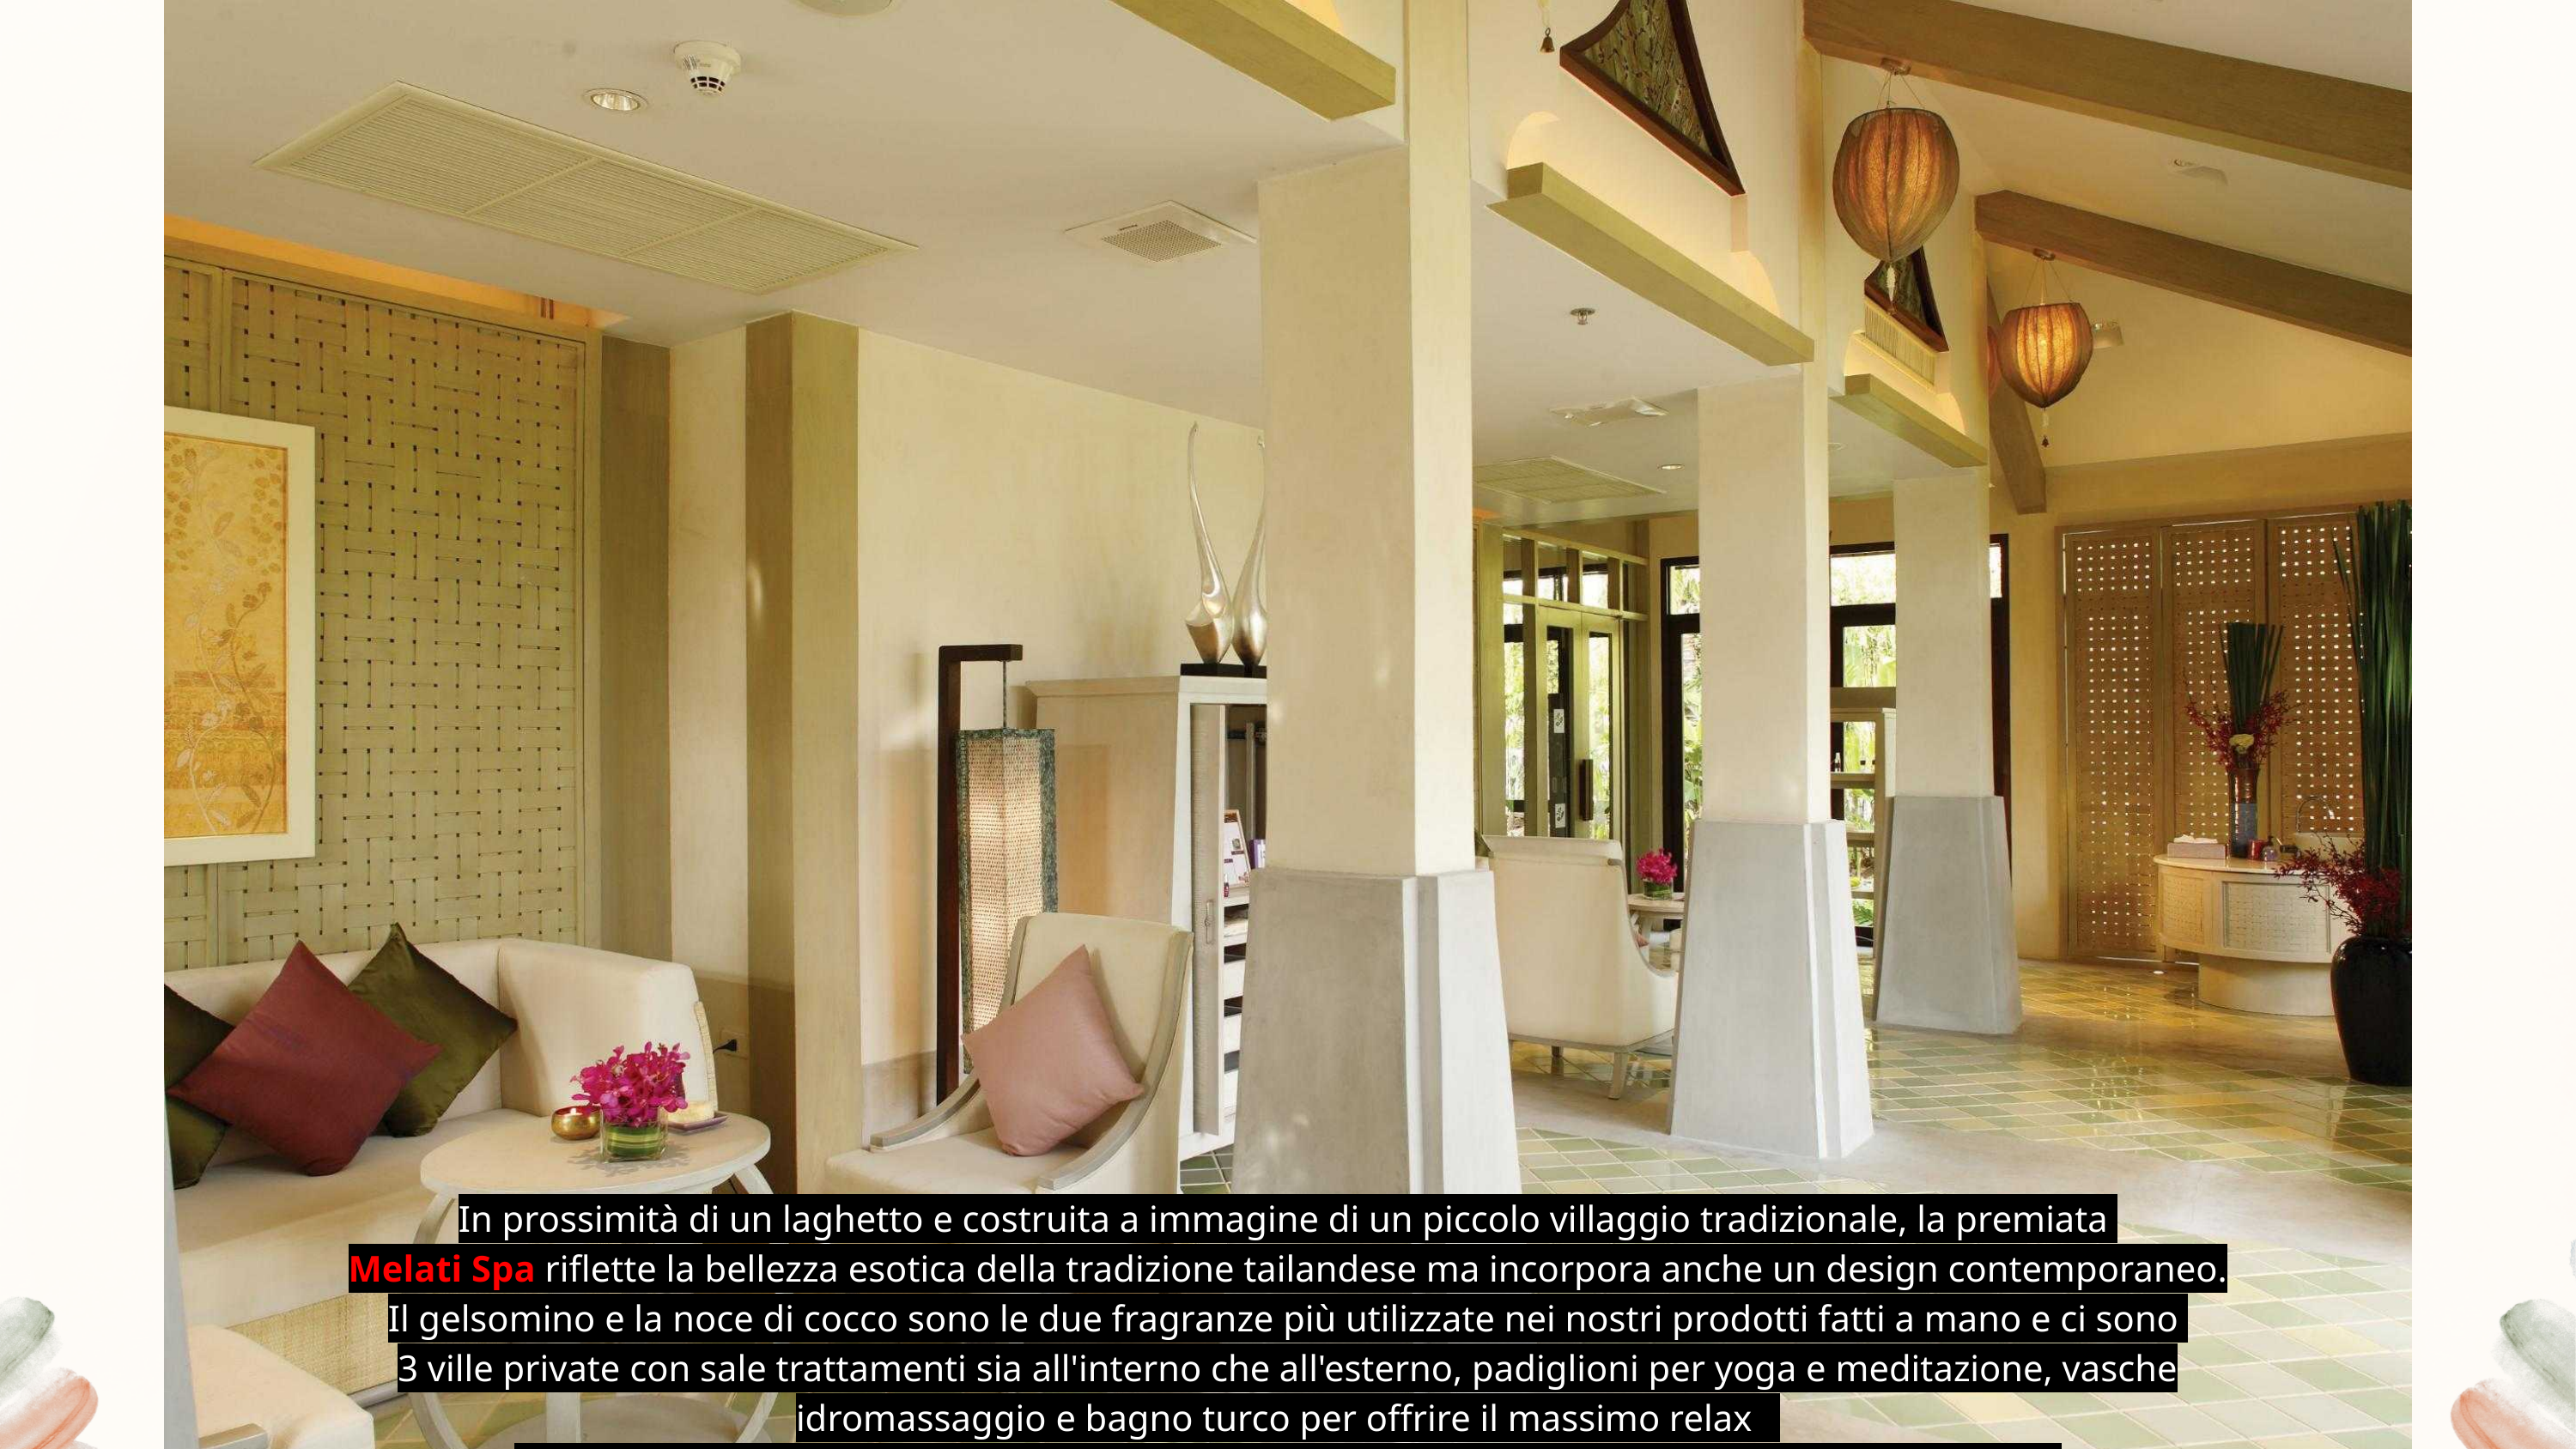

In prossimità di un laghetto e costruita a immagine di un piccolo villaggio tradizionale, la premiata
Melati Spa riflette la bellezza esotica della tradizione tailandese ma incorpora anche un design contemporaneo.
Il gelsomino e la noce di cocco sono le due fragranze più utilizzate nei nostri prodotti fatti a mano e ci sono
3 ville private con sale trattamenti sia all'interno che all'esterno, padiglioni per yoga e meditazione, vasche idromassaggio e bagno turco per offrire il massimo relax
(un padiglione per I massaggi è disponibile vicino alla piscina principale vicino alla spiaggia)